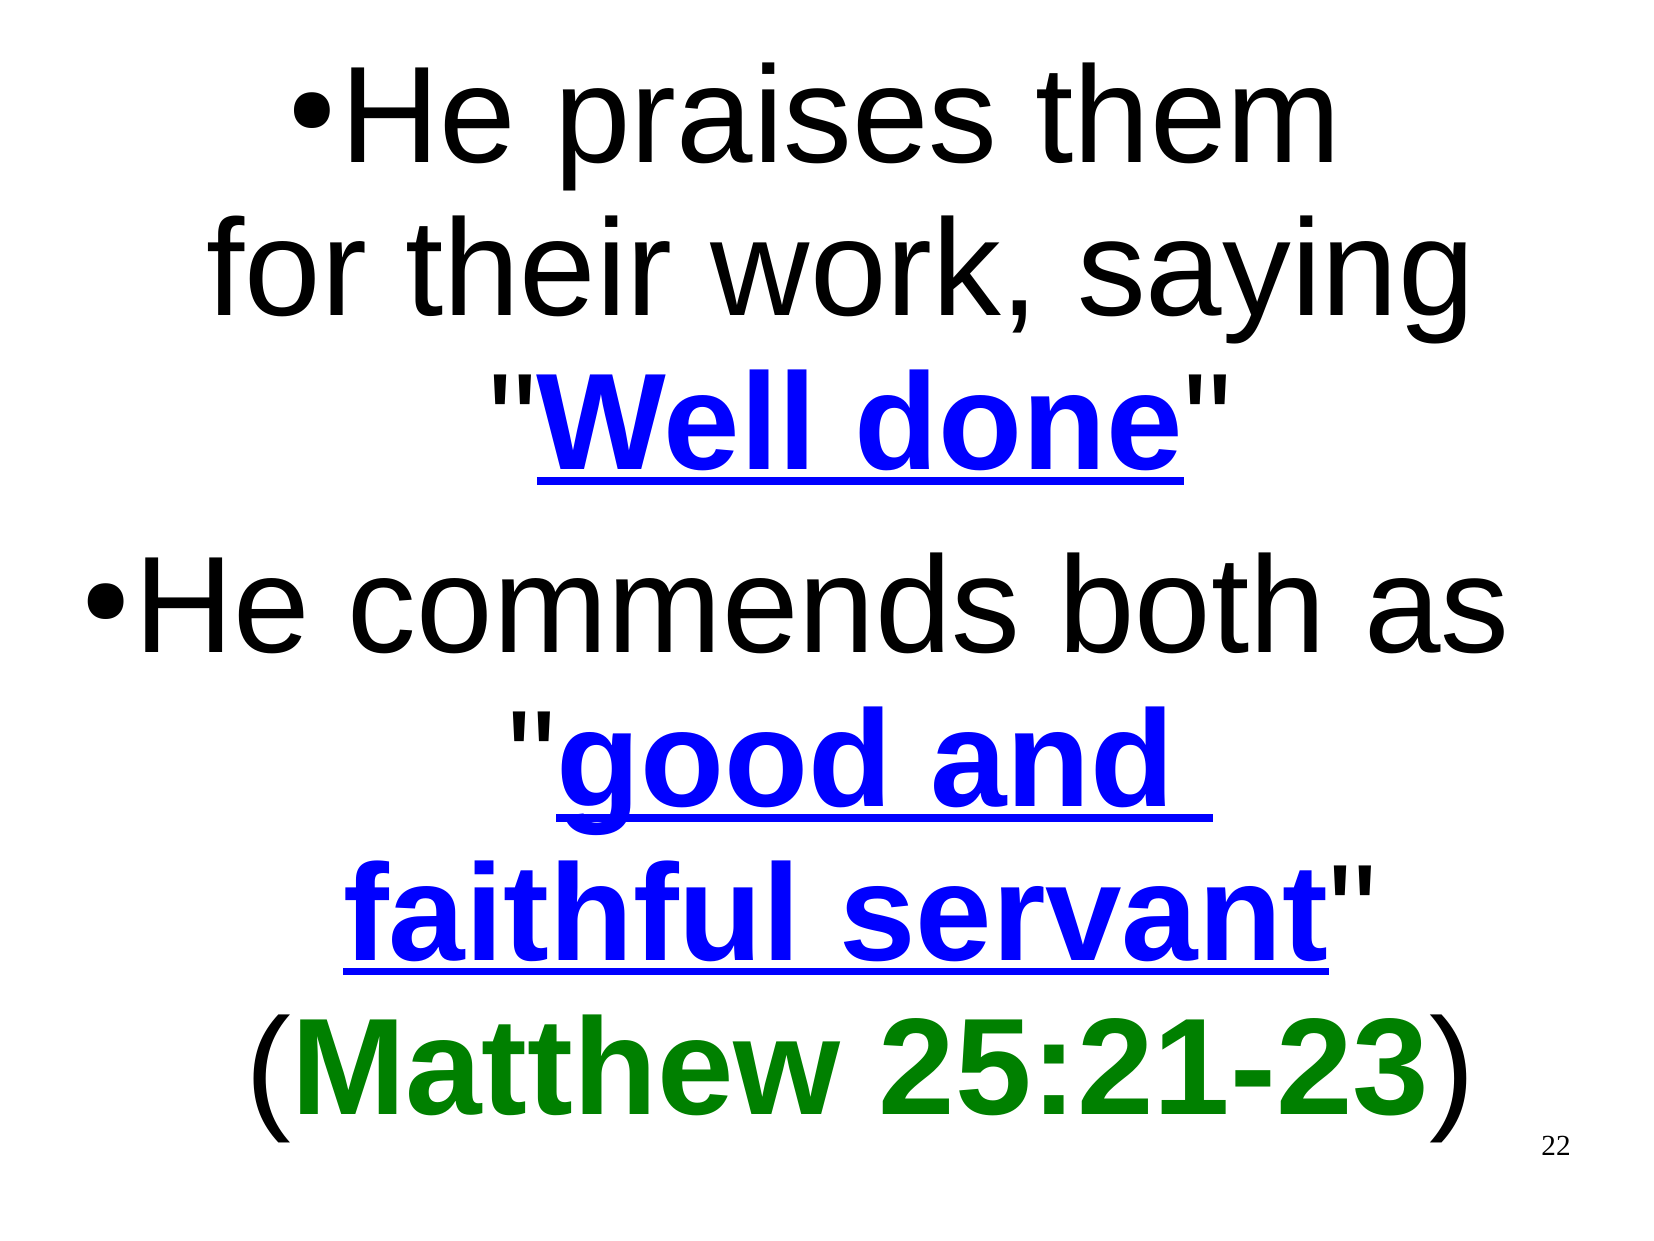

# He praises them for their work, saying "Well done"
He commends both as
"good and
faithful servant"
(Matthew 25:21-23)
22